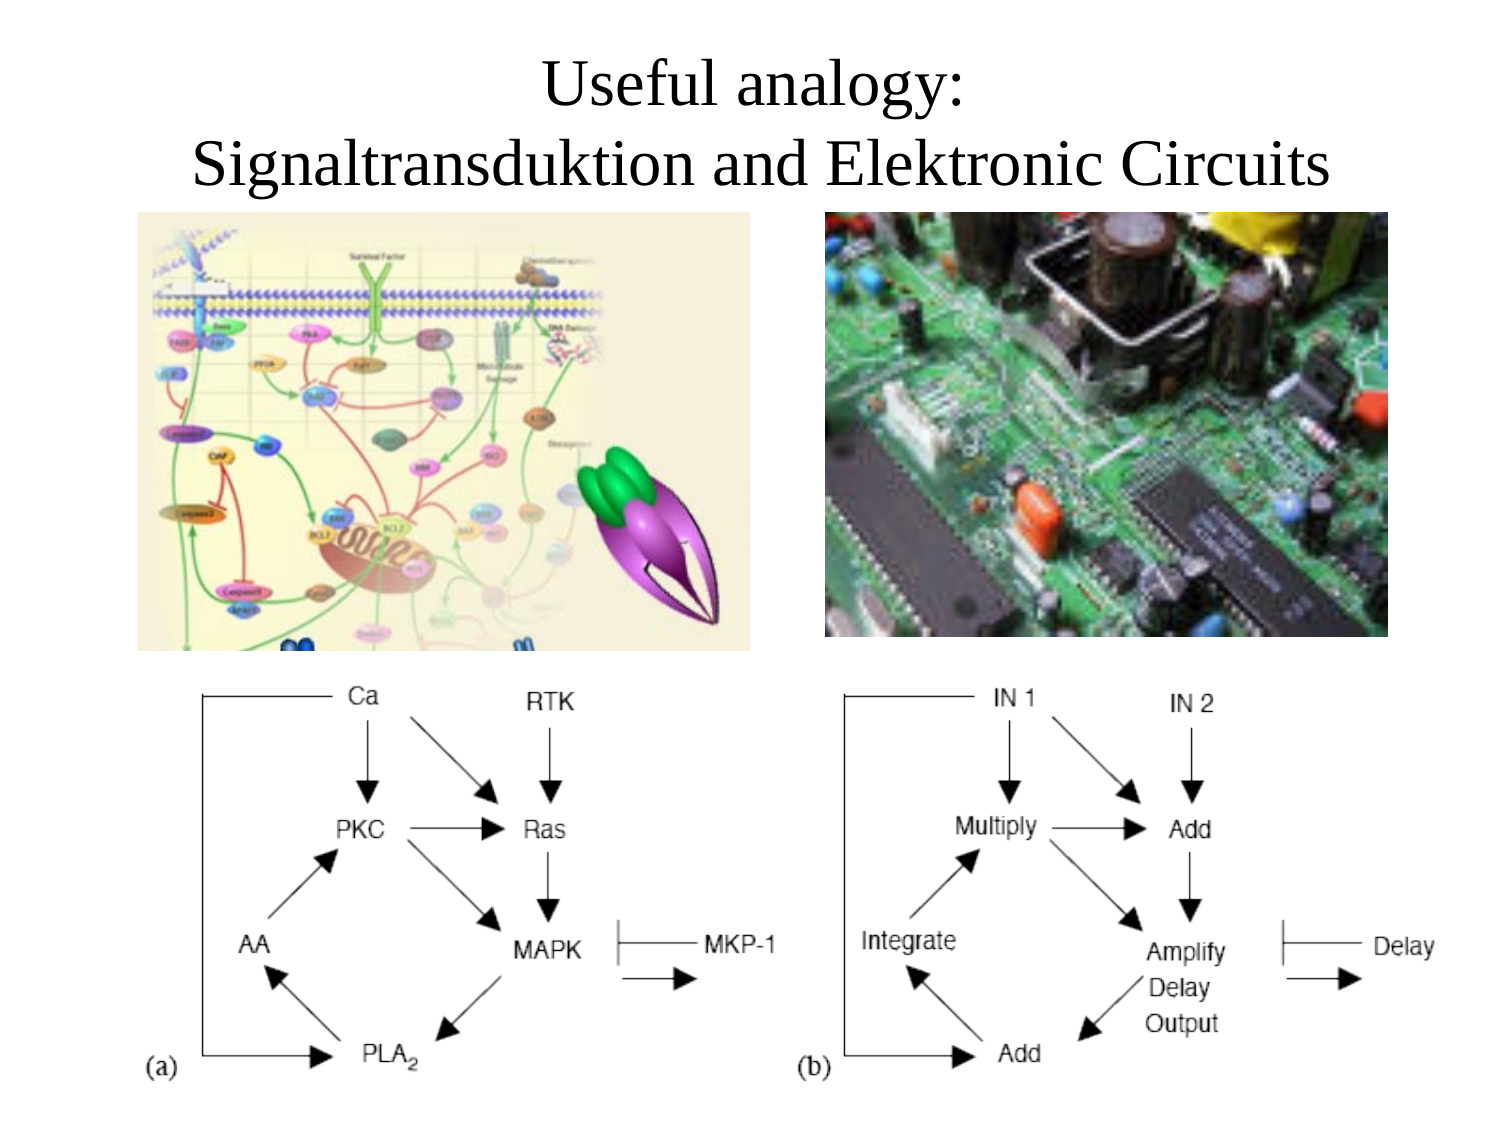

# Useful analogy: Signaltransduktion and Elektronic Circuits